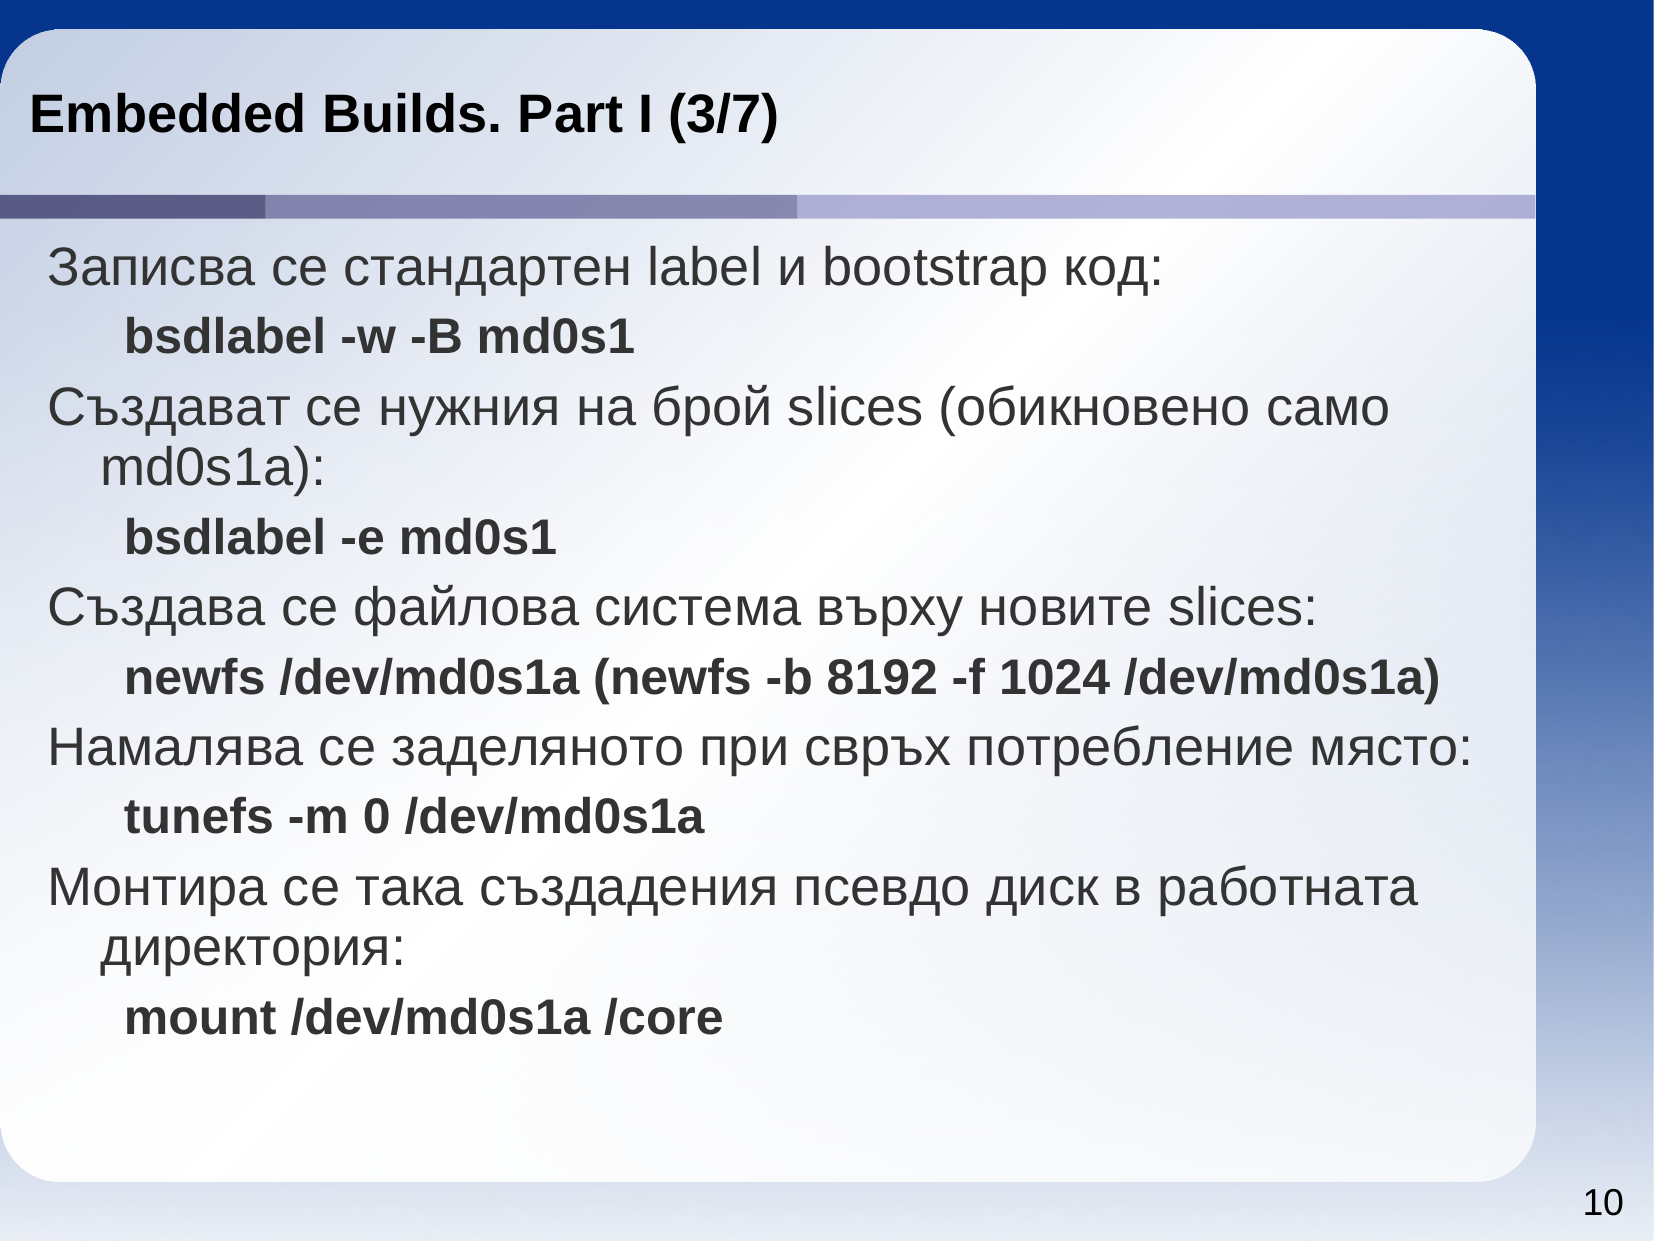

# Embedded Builds. Part I (3/7)
Записва се стандартен label и bootstrap код:
bsdlabel -w -B md0s1
Създават се нужния на брой slices (обикновено само md0s1a):
bsdlabel -e md0s1
Създава се файлова система върху новите slices:
newfs /dev/md0s1a (newfs -b 8192 -f 1024 /dev/md0s1a)
Намалява се заделяното при свръх потребление място:
tunefs -m 0 /dev/md0s1a
Монтира се така създадения псевдо диск в работната директория:
mount /dev/md0s1a /core
10